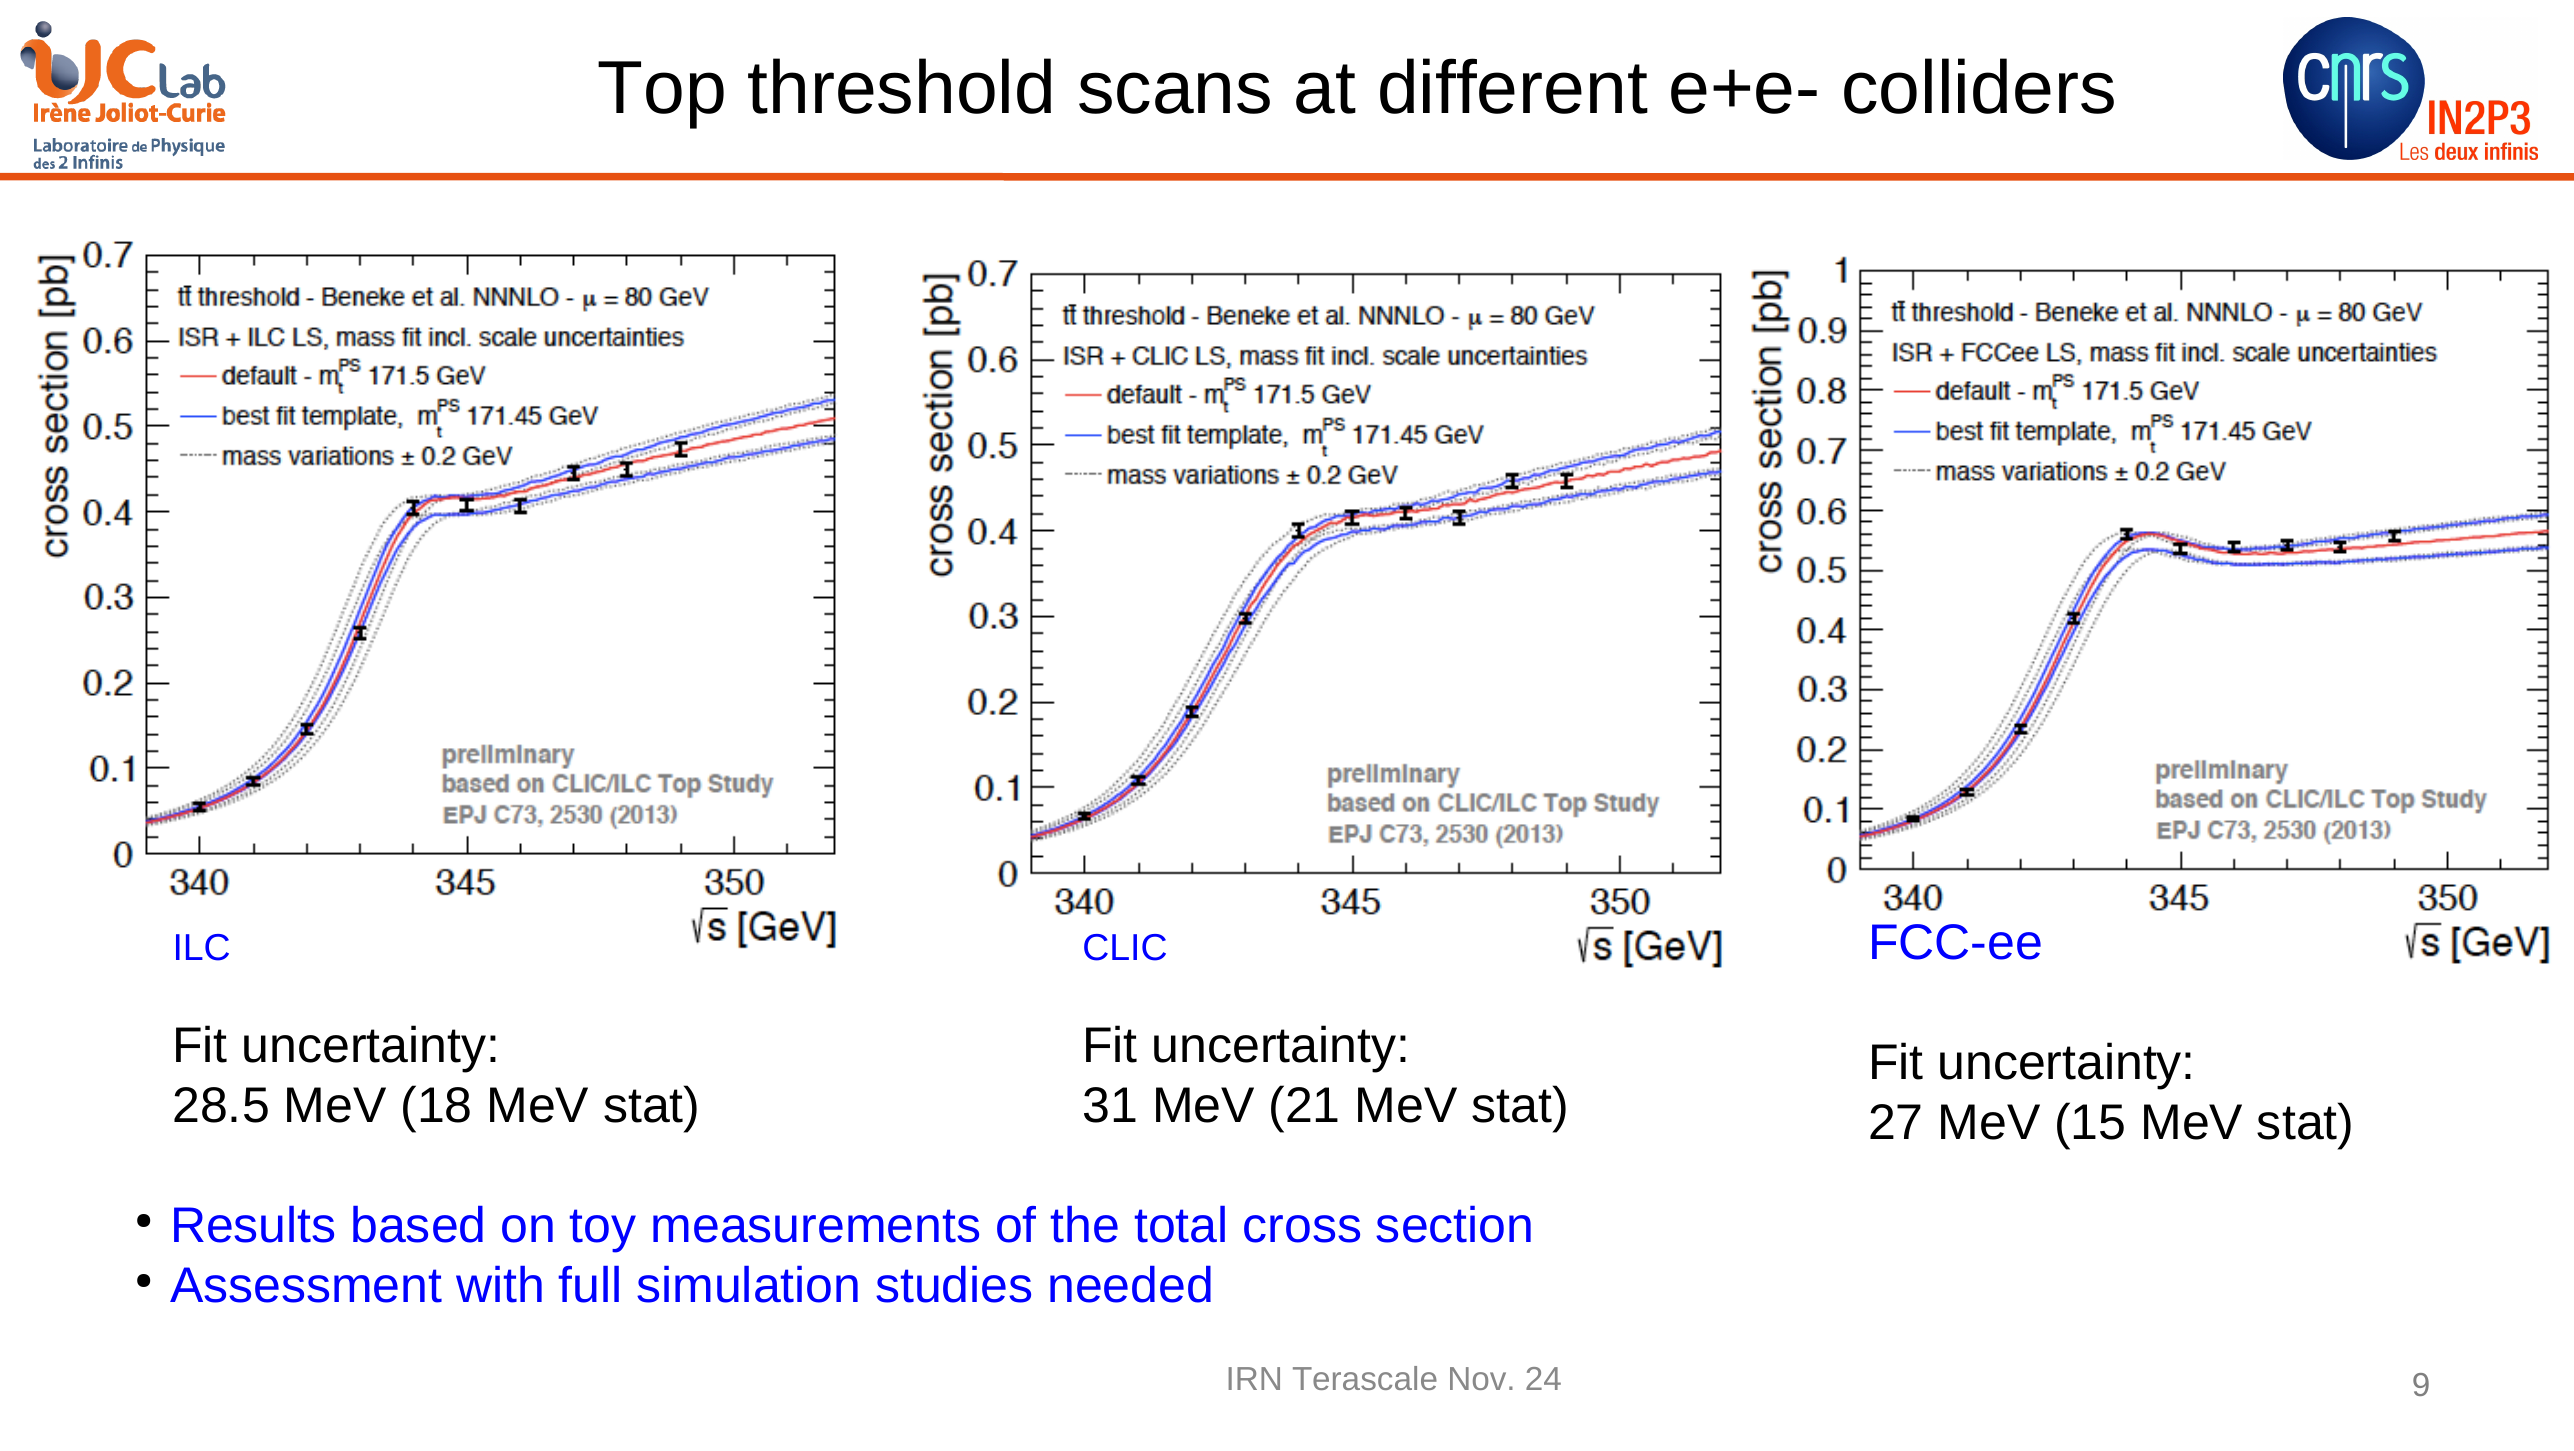

# Top threshold scans at different e+e- colliders
FCC-ee
Fit uncertainty:
27 MeV (15 MeV stat)
ILC
Fit uncertainty:
28.5 MeV (18 MeV stat)
CLIC
Fit uncertainty:
31 MeV (21 MeV stat)
Results based on toy measurements of the total cross section
Assessment with full simulation studies needed
9
N. Walker, ILC School 2013